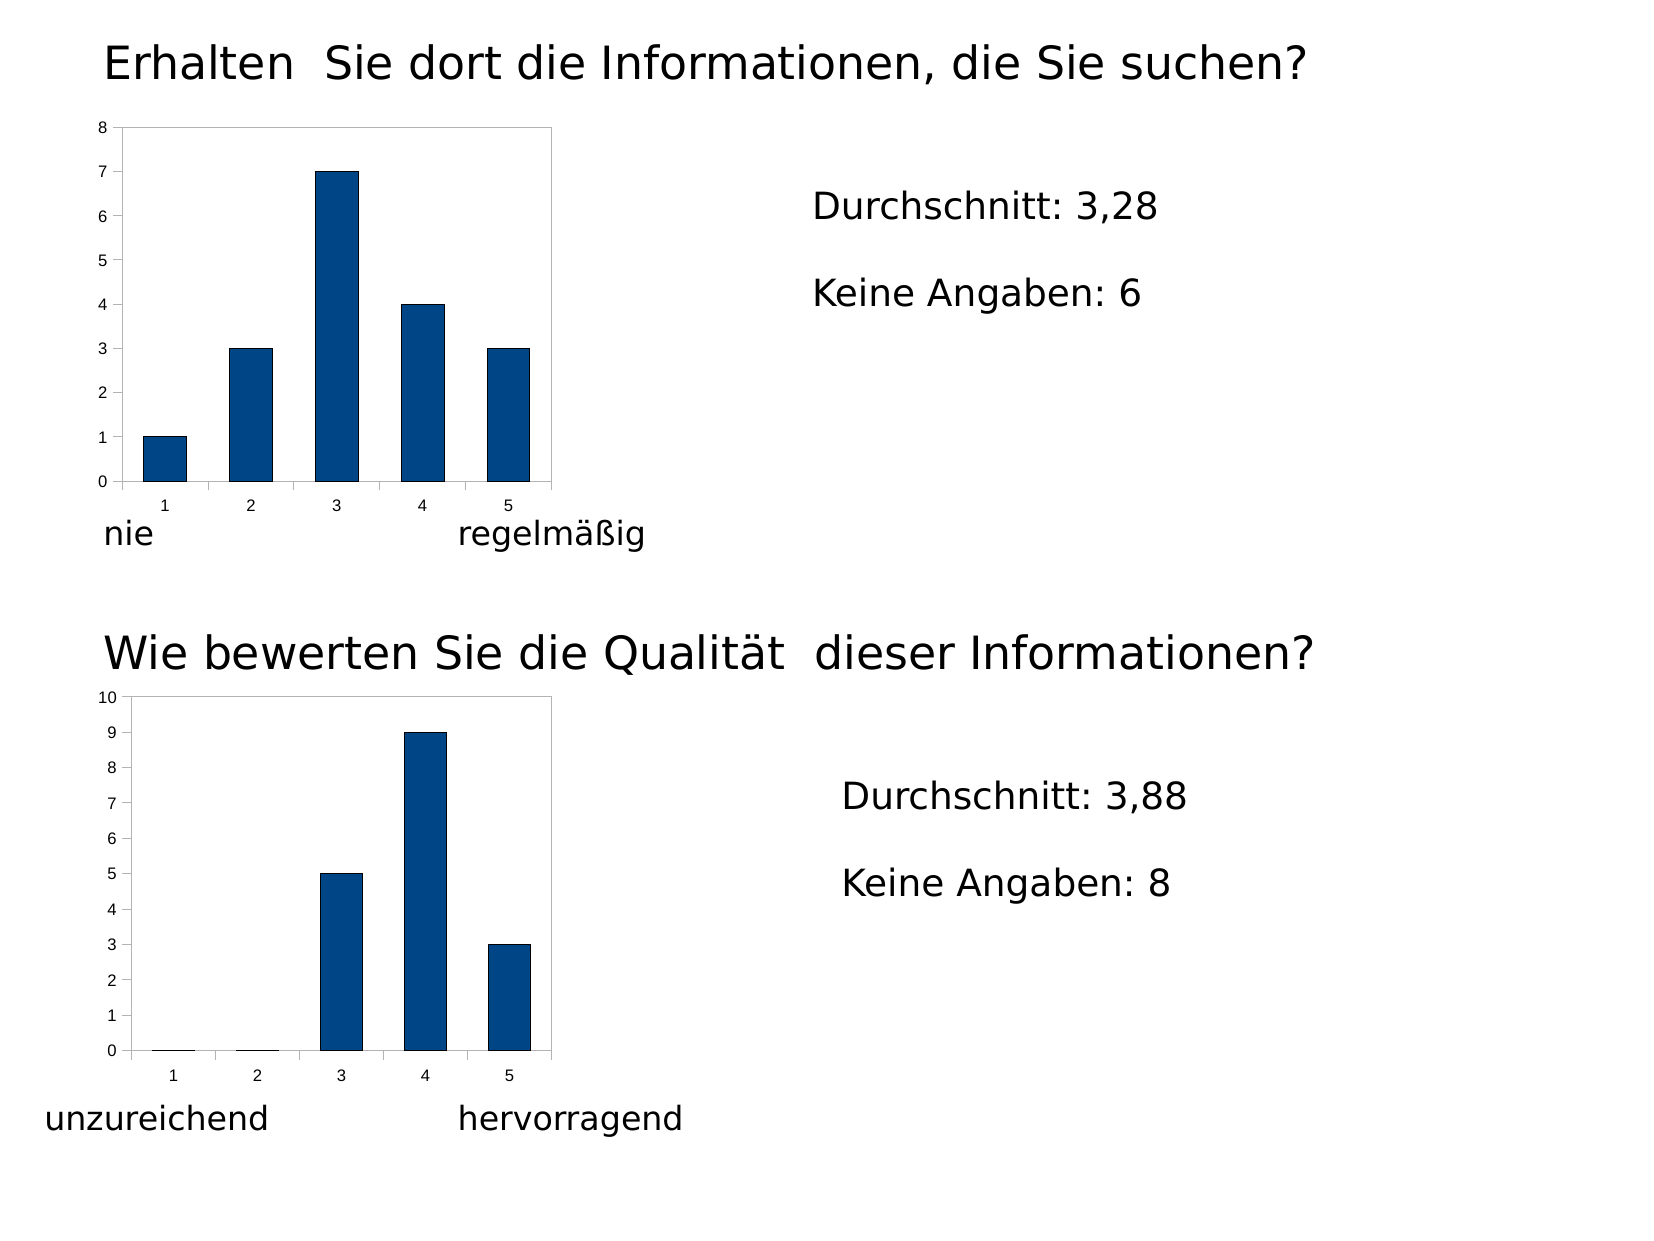

Erhalten Sie dort die Informationen, die Sie suchen?
### Chart
| Category | Zeile 99 |
|---|---|
| 1 | 1.0 |
| 2 | 3.0 |
| 3 | 7.0 |
| 4 | 4.0 |
| 5 | 3.0 |Durchschnitt: 3,28
Keine Angaben: 6
nie
regelmäßig
Wie bewerten Sie die Qualität dieser Informationen?
### Chart
| Category | Zeile 102 |
|---|---|
| 1 | 0.0 |
| 2 | 0.0 |
| 3 | 5.0 |
| 4 | 9.0 |
| 5 | 3.0 |Durchschnitt: 3,88
Keine Angaben: 8
unzureichend
hervorragend